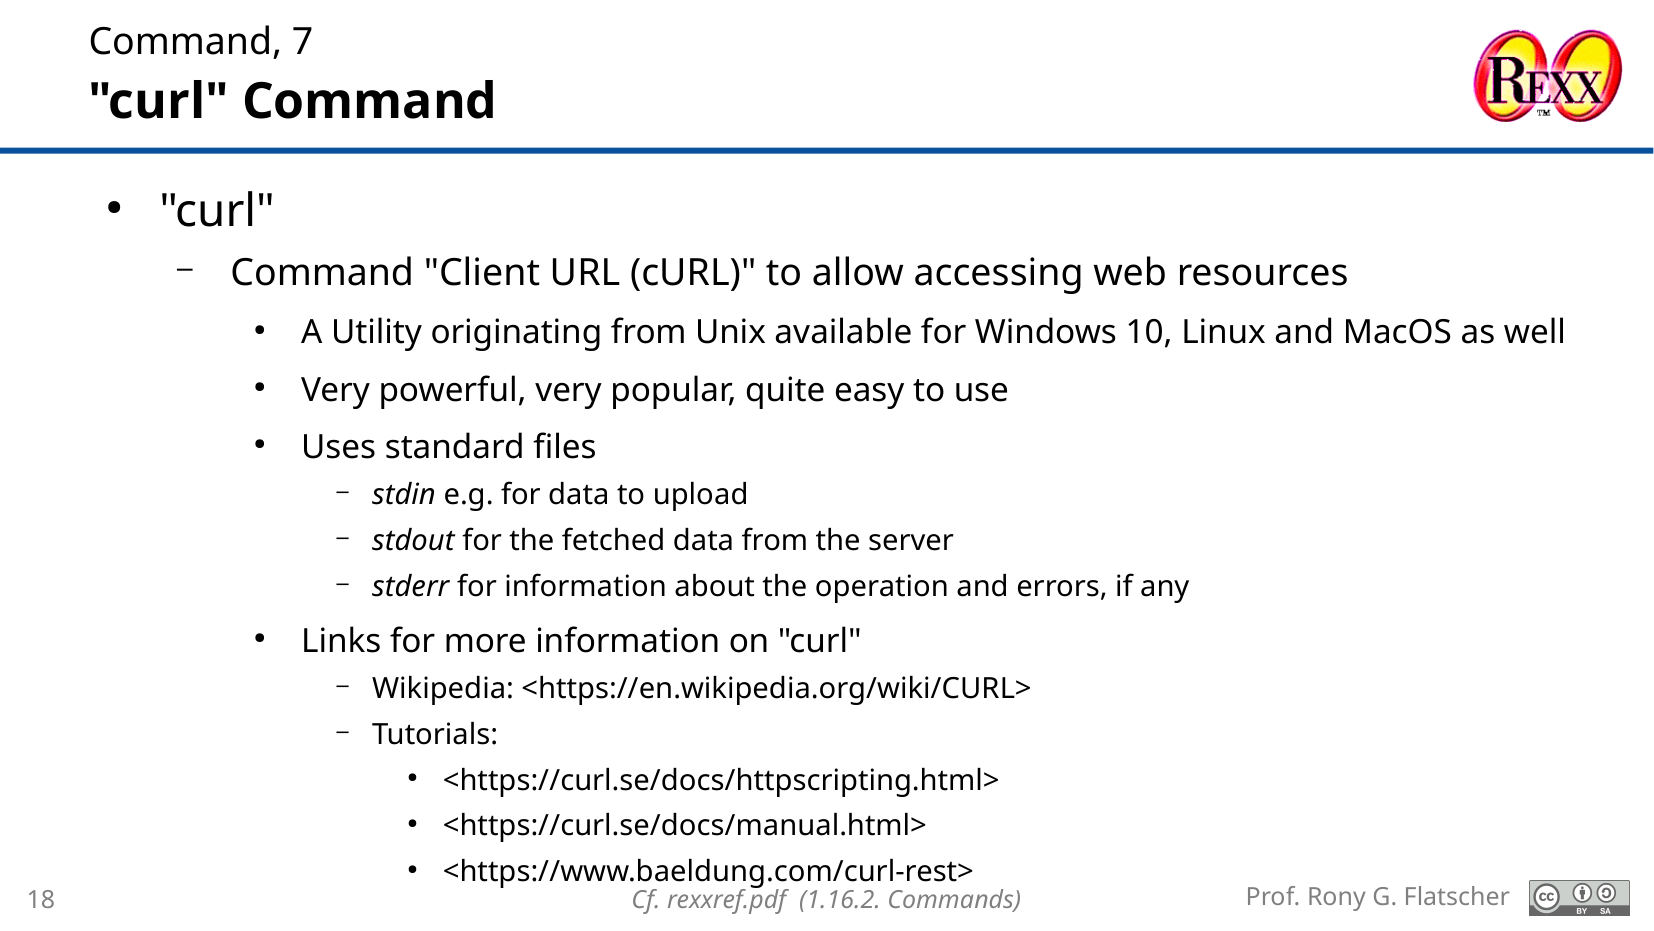

Command, 7
"curl" Command
# "curl"
Command "Client URL (cURL)" to allow accessing web resources
A Utility originating from Unix available for Windows 10, Linux and MacOS as well
Very powerful, very popular, quite easy to use
Uses standard files
stdin e.g. for data to upload
stdout for the fetched data from the server
stderr for information about the operation and errors, if any
Links for more information on "curl"
Wikipedia: <https://en.wikipedia.org/wiki/CURL>
Tutorials:
<https://curl.se/docs/httpscripting.html>
<https://curl.se/docs/manual.html>
<https://www.baeldung.com/curl-rest>
Cf. rexxref.pdf (1.16.2. Commands)